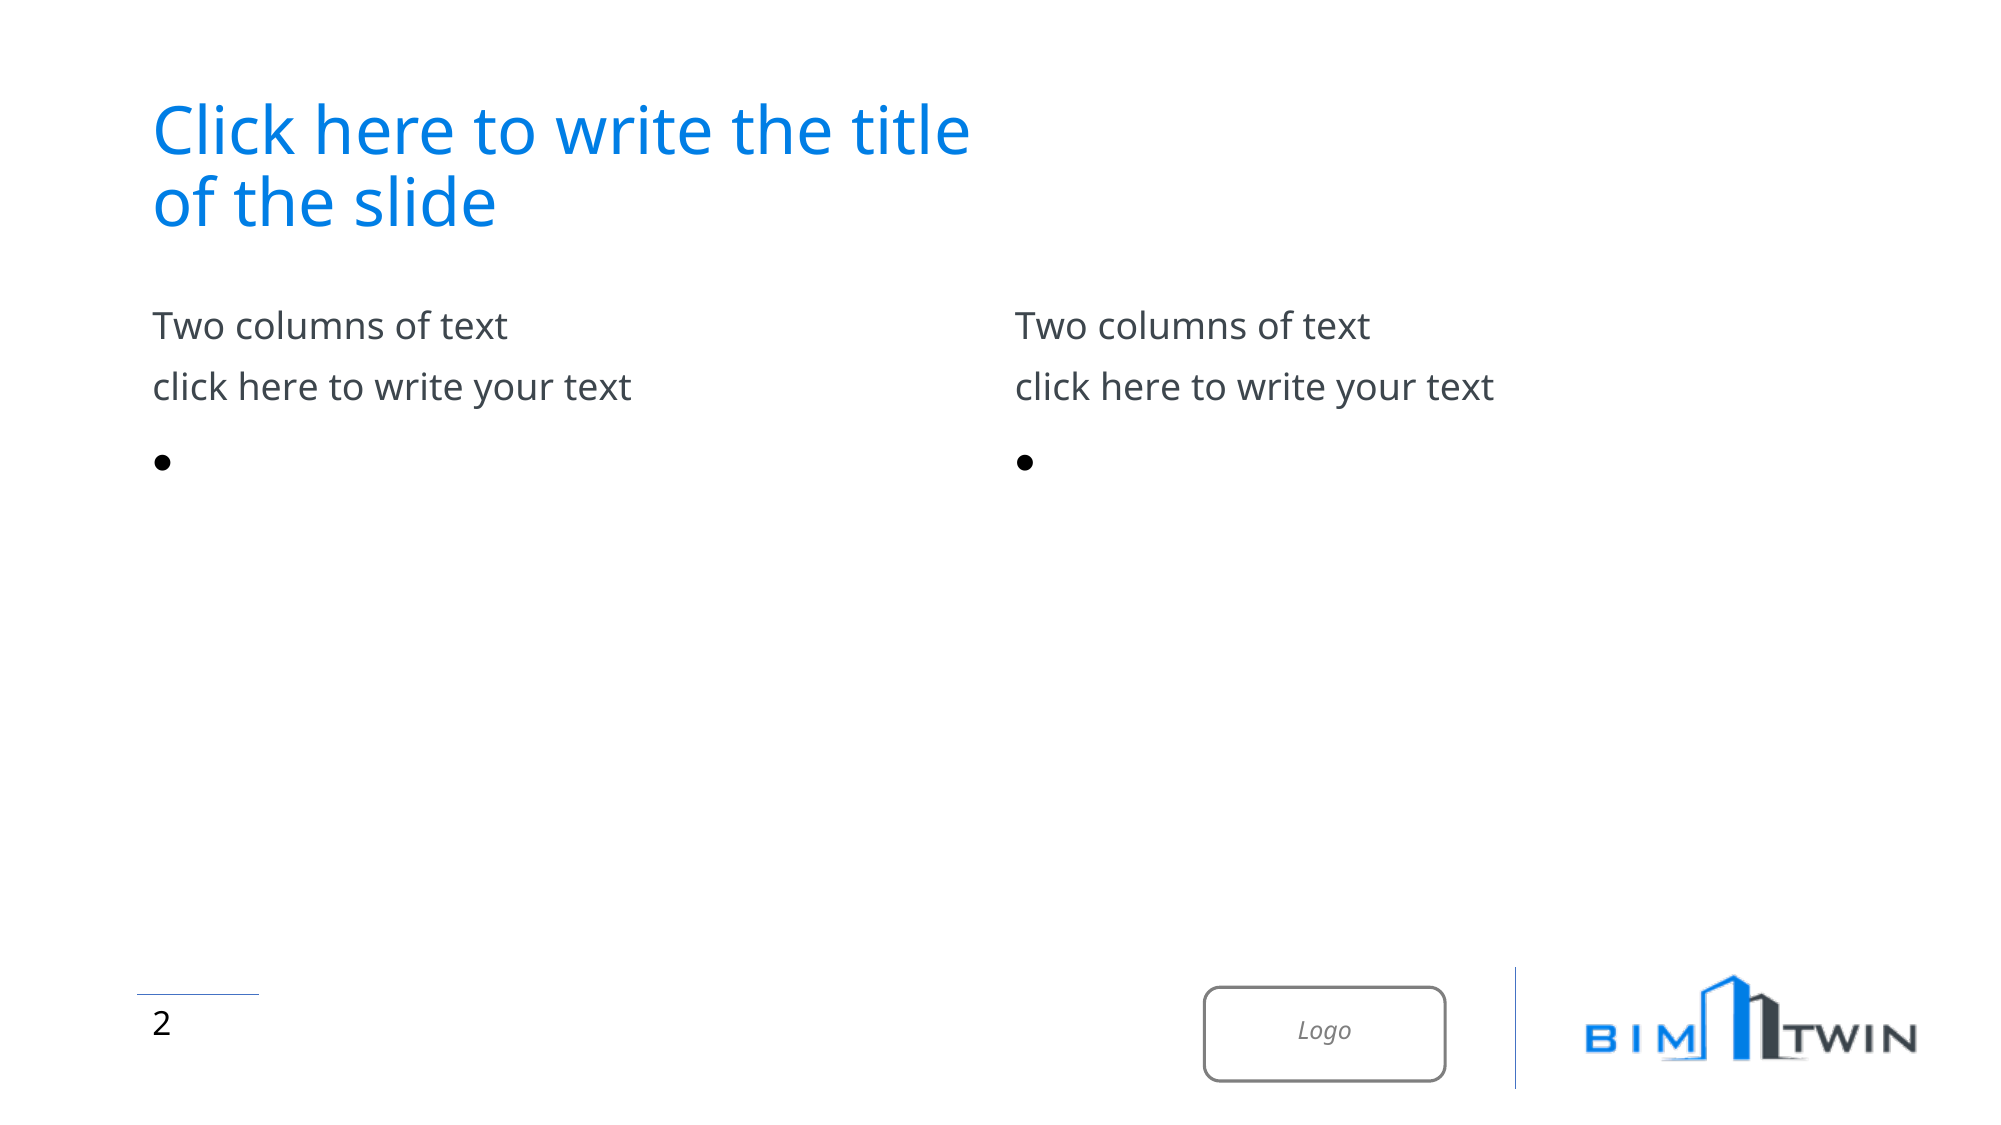

# Click here to write the title of the slide
Two columns of text
click here to write your text
Two columns of text
click here to write your text